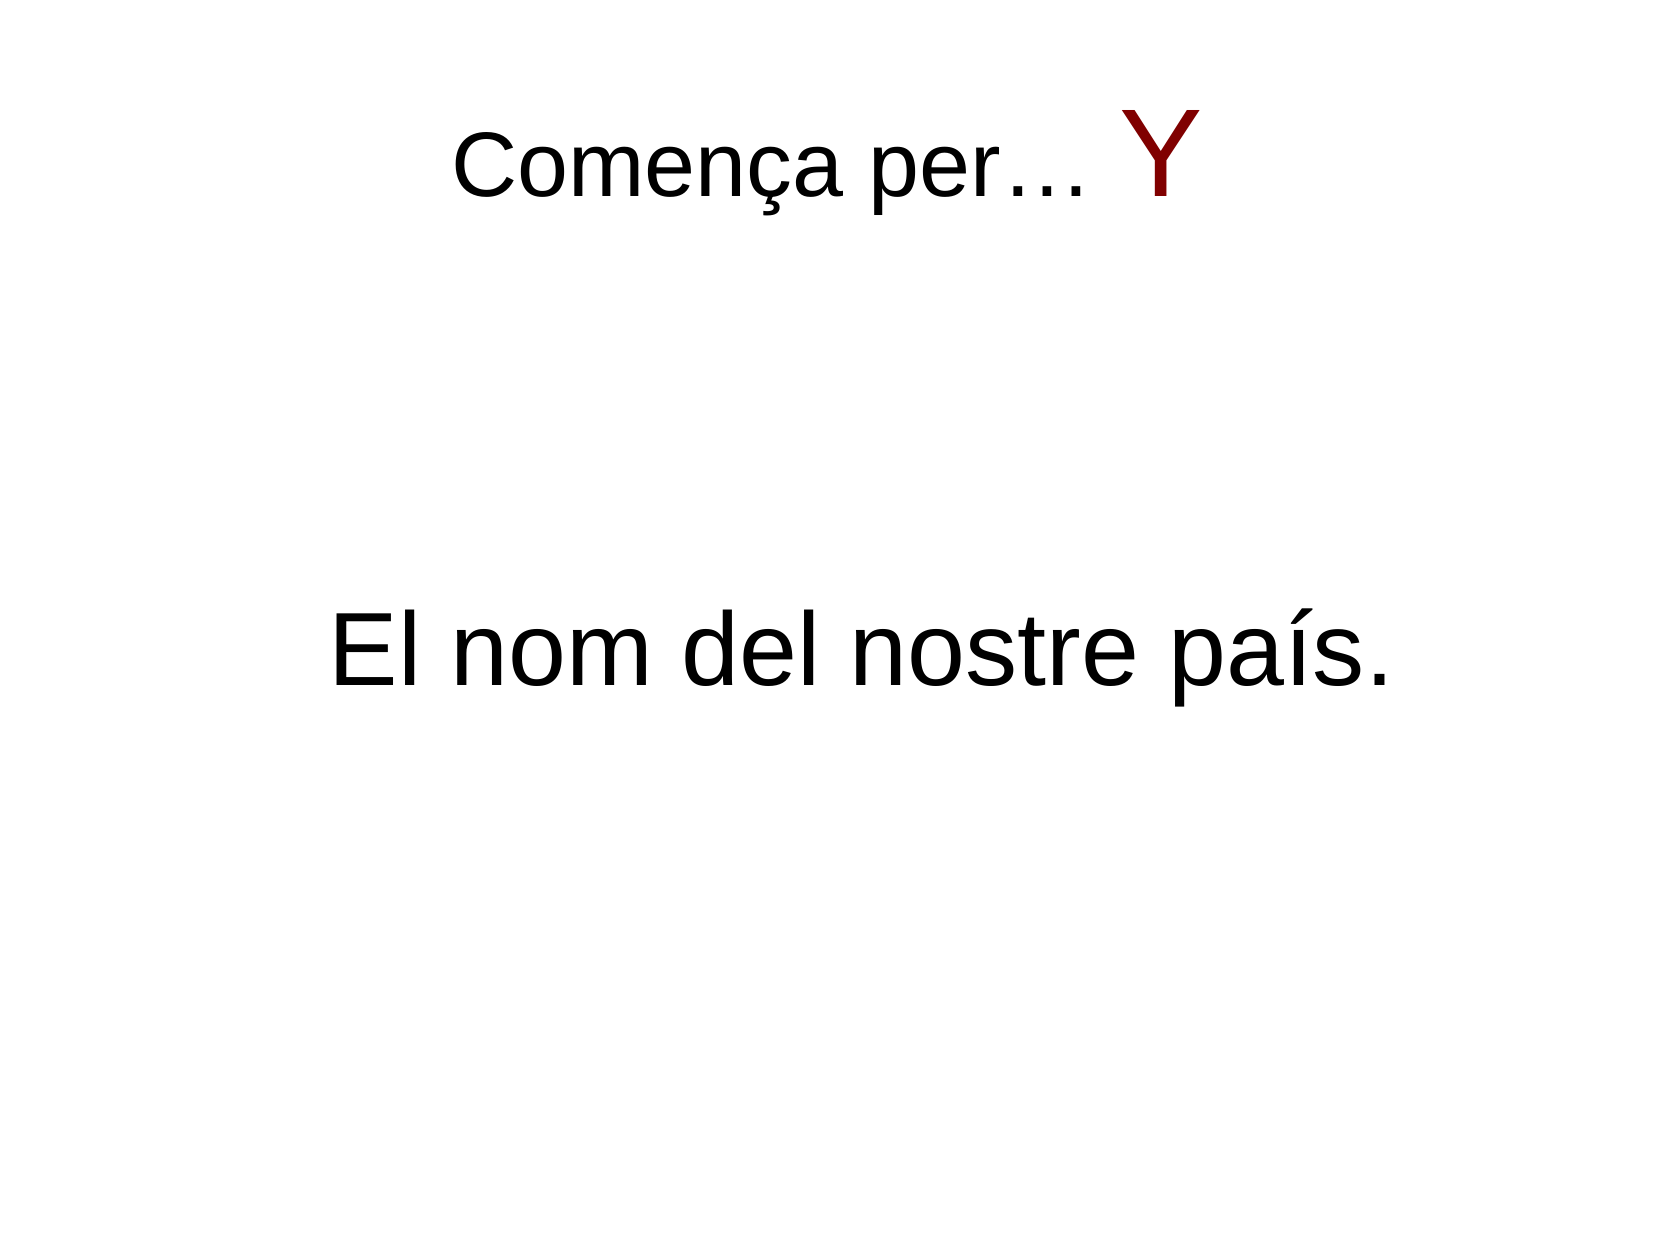

# Comença per… Y
El nom del nostre país.